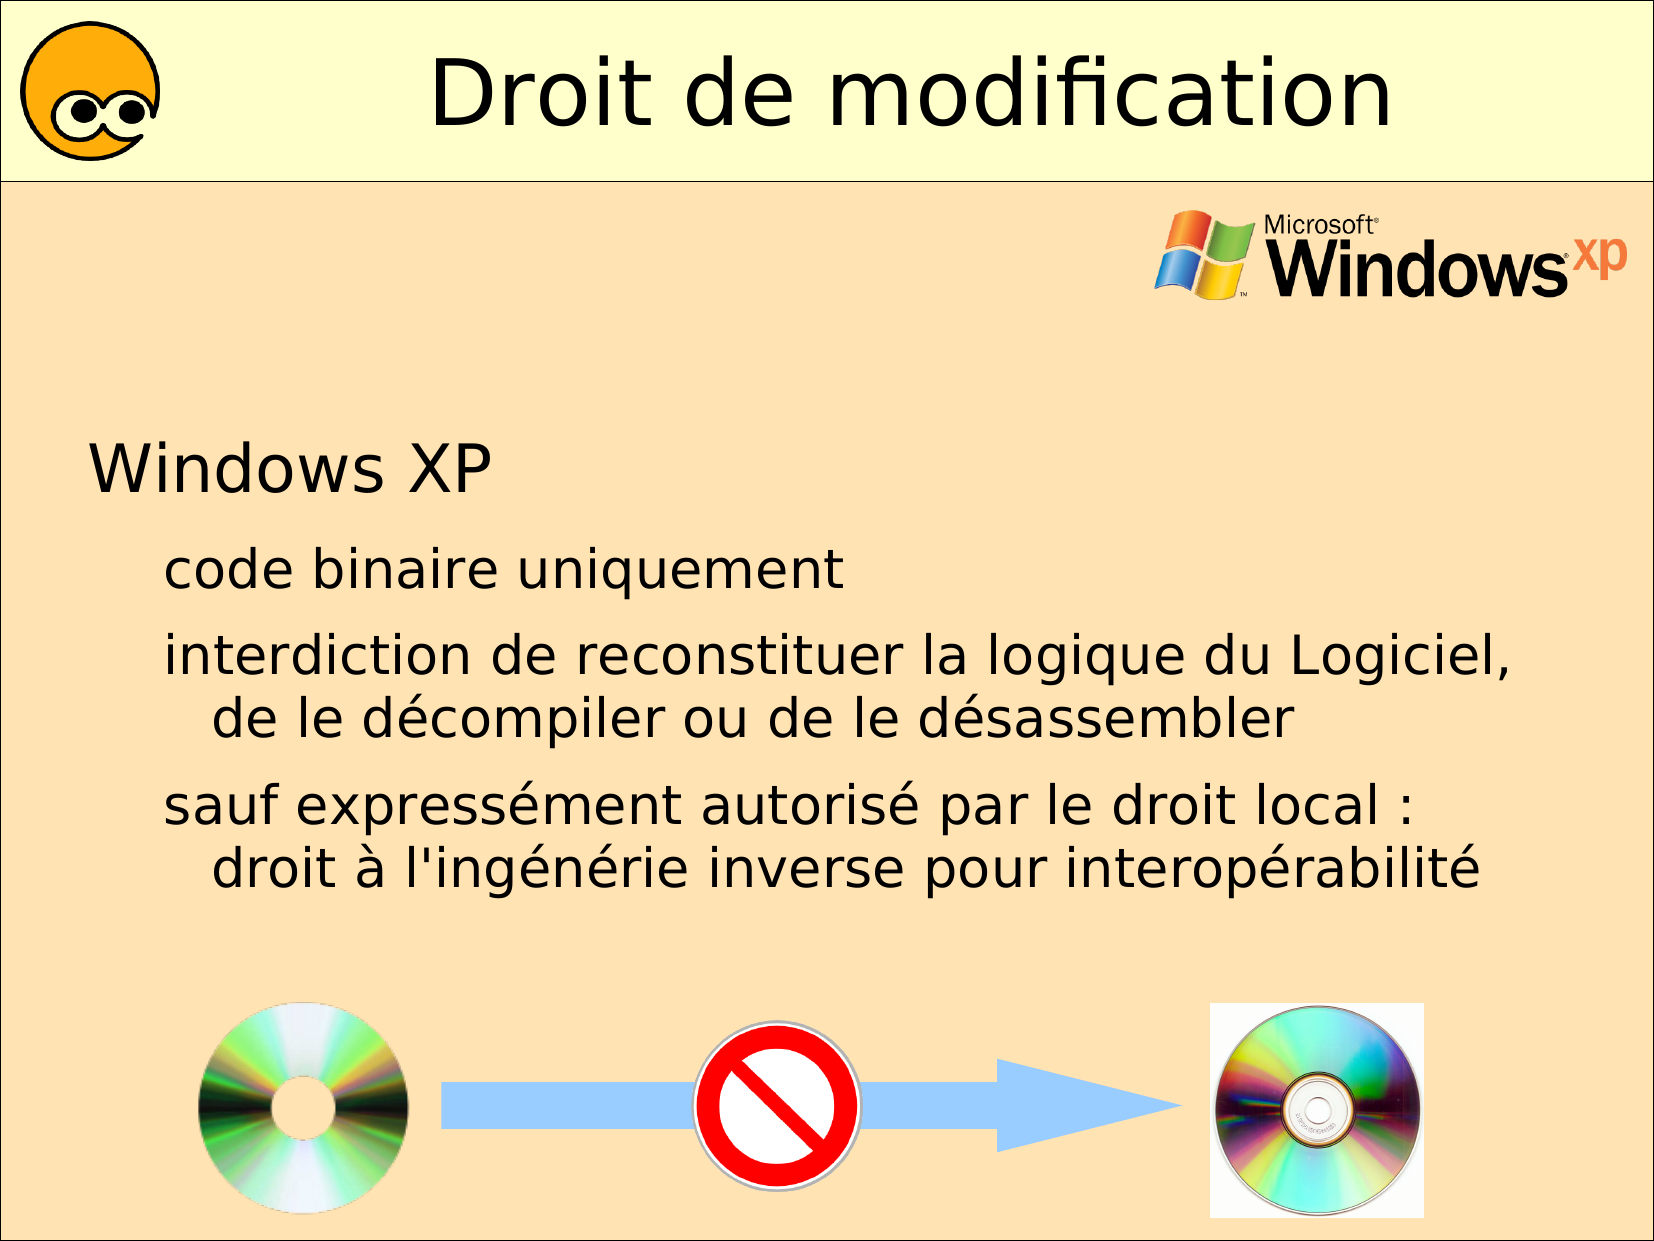

# Droit de modification
Windows XP
code binaire uniquement
interdiction de reconstituer la logique du Logiciel, de le décompiler ou de le désassembler
sauf expressément autorisé par le droit local : droit à l'ingénérie inverse pour interopérabilité